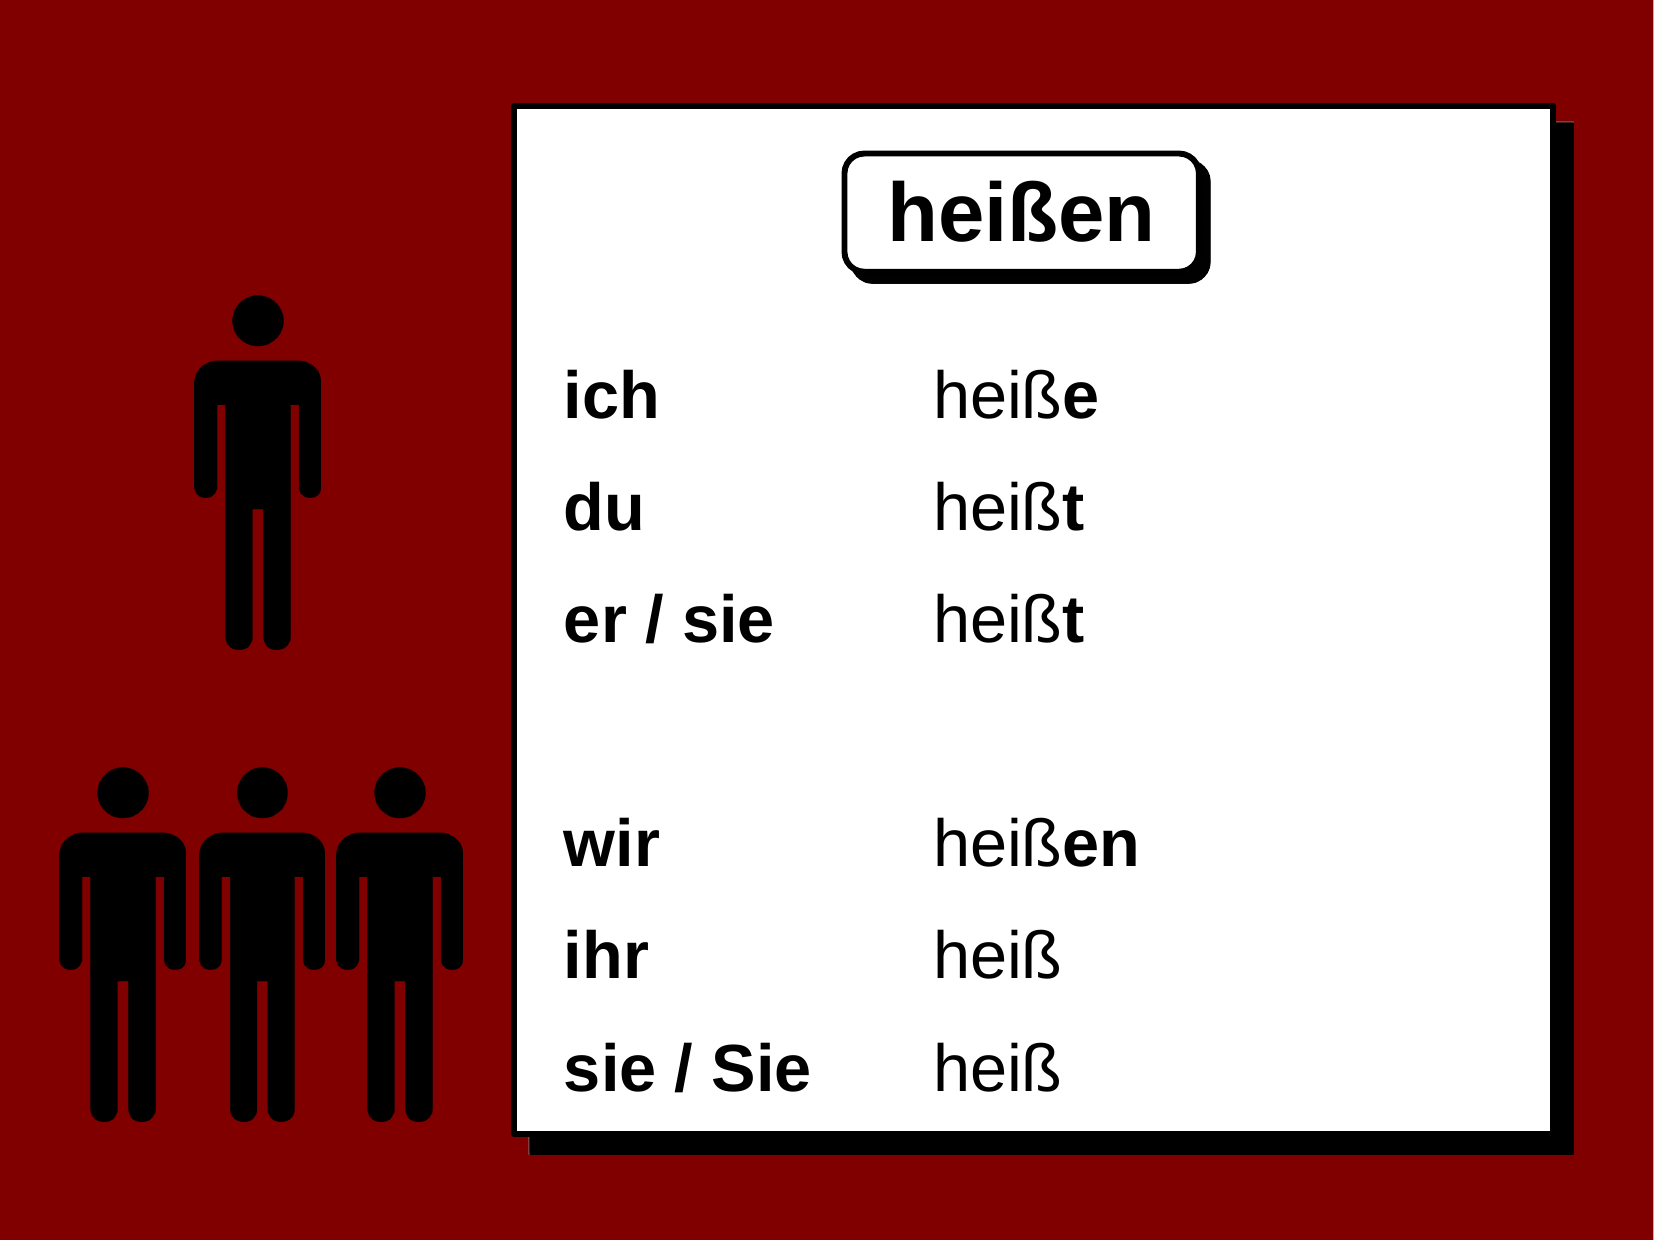

heißen
ich				heiße
du				heißt
er / sie			heißt
wir				heißen
ihr				heiß
sie / Sie		heiß